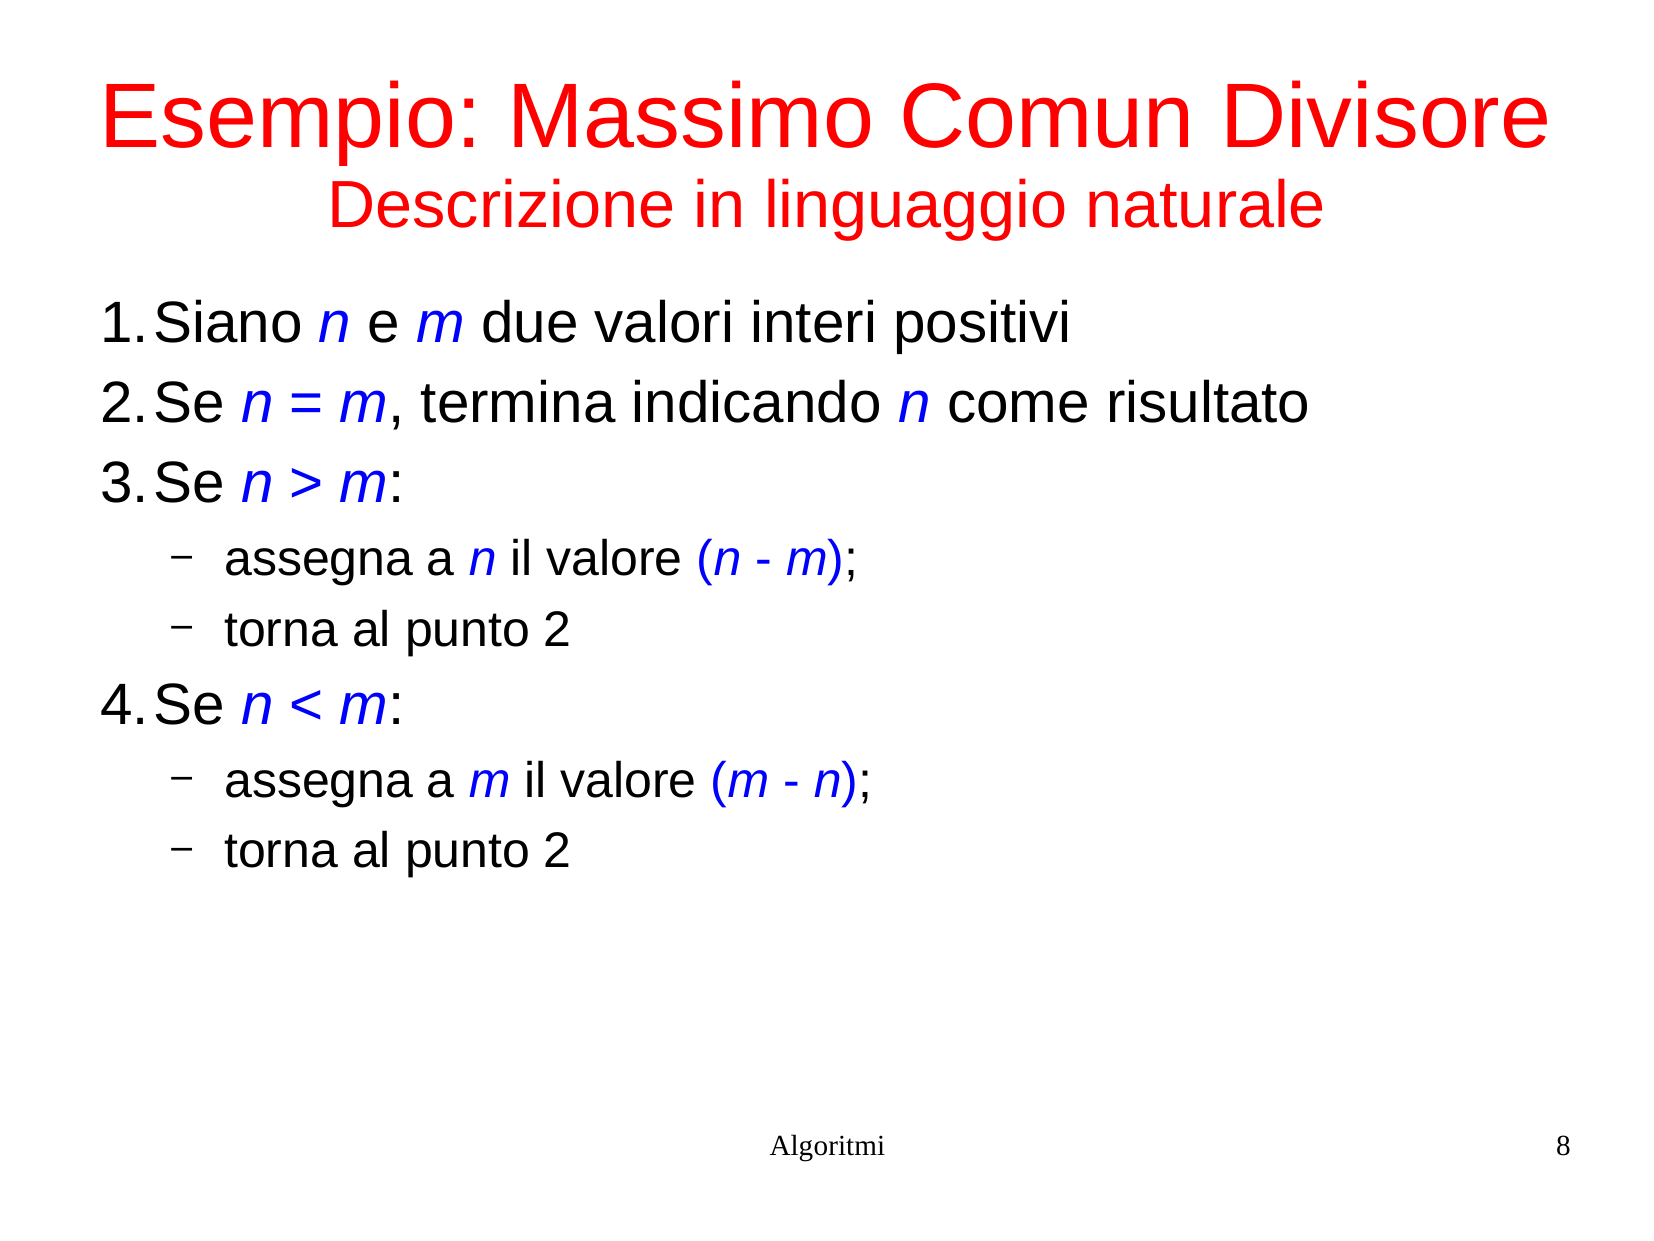

# Esempio: Massimo Comun Divisore Descrizione in linguaggio naturale
Siano n e m due valori interi positivi
Se n = m, termina indicando n come risultato
Se n > m:
assegna a n il valore (n - m);
torna al punto 2
Se n < m:
assegna a m il valore (m - n);
torna al punto 2
Algoritmi
8